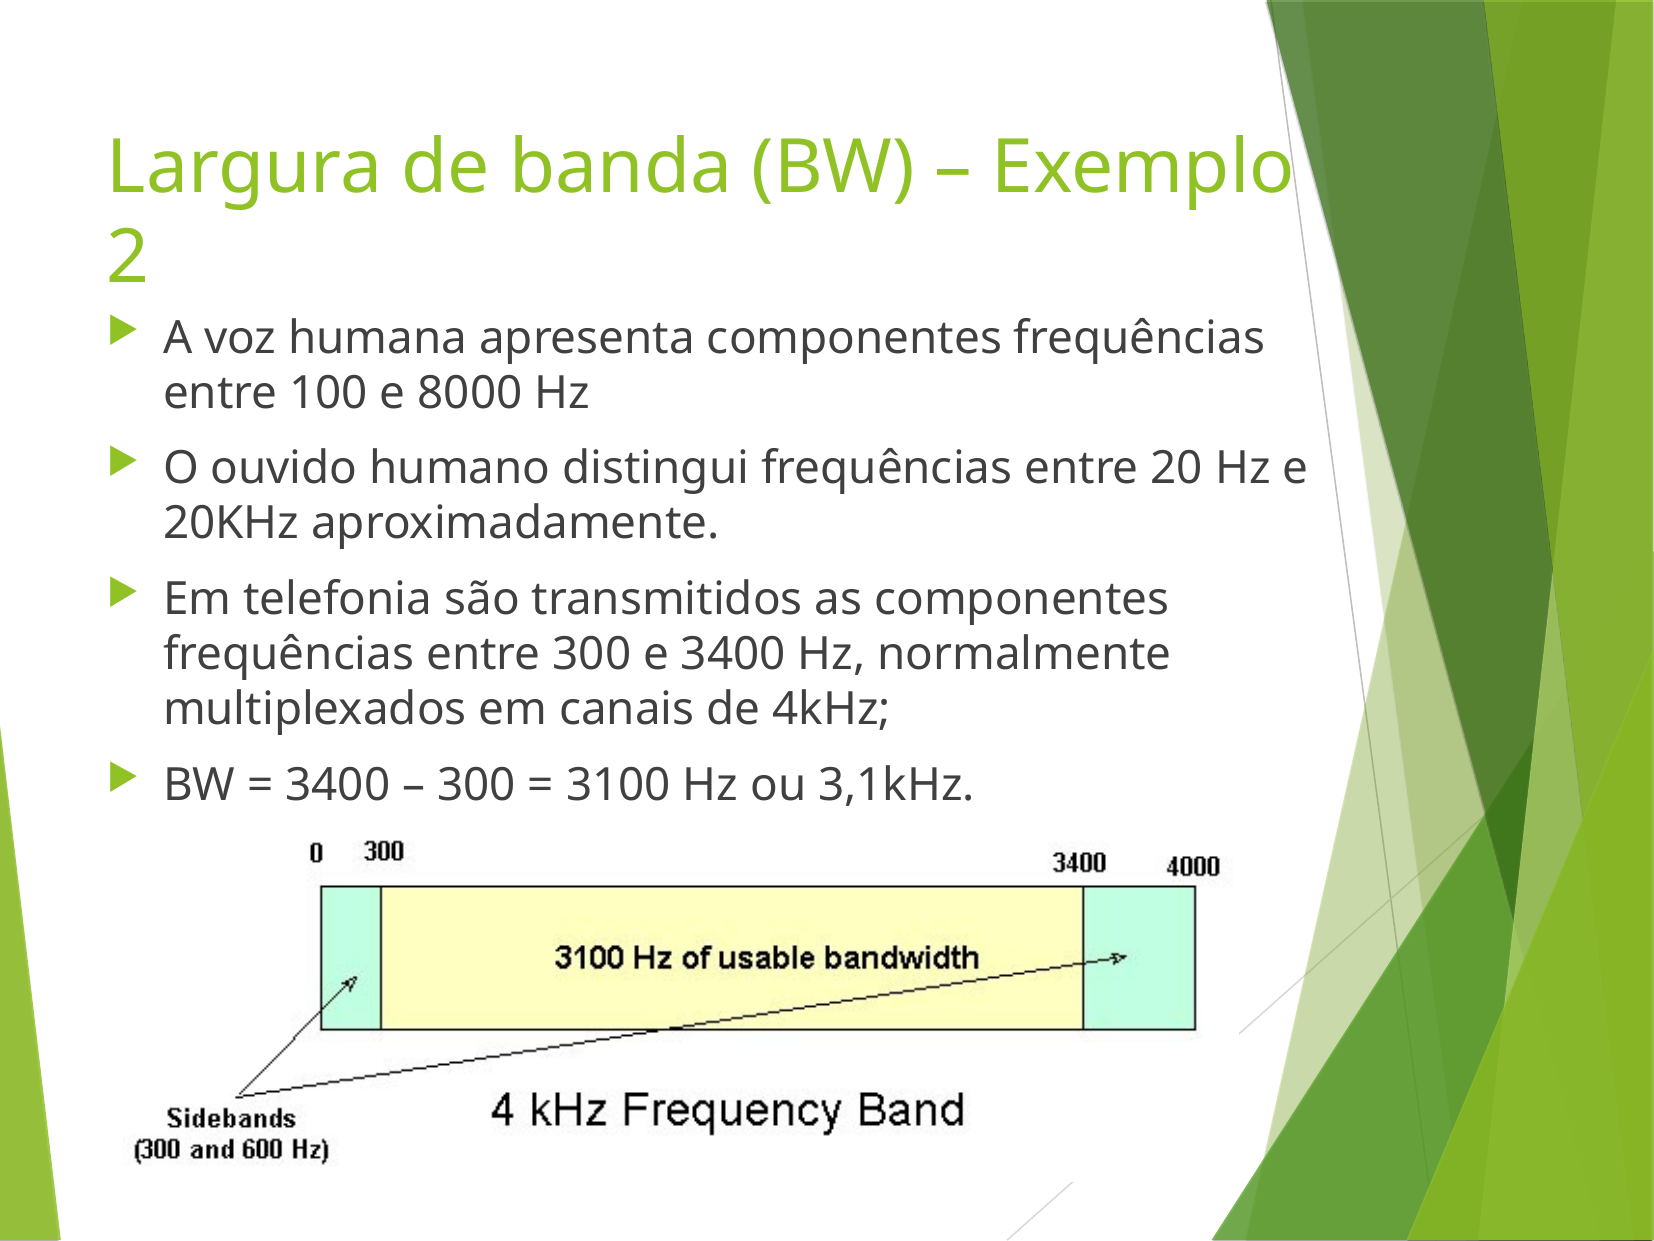

# Largura de banda (BW) – Exemplo 2
A voz humana apresenta componentes frequências entre 100 e 8000 Hz
O ouvido humano distingui frequências entre 20 Hz e 20KHz aproximadamente.
Em telefonia são transmitidos as componentes frequências entre 300 e 3400 Hz, normalmente multiplexados em canais de 4kHz;
BW = 3400 – 300 = 3100 Hz ou 3,1kHz.